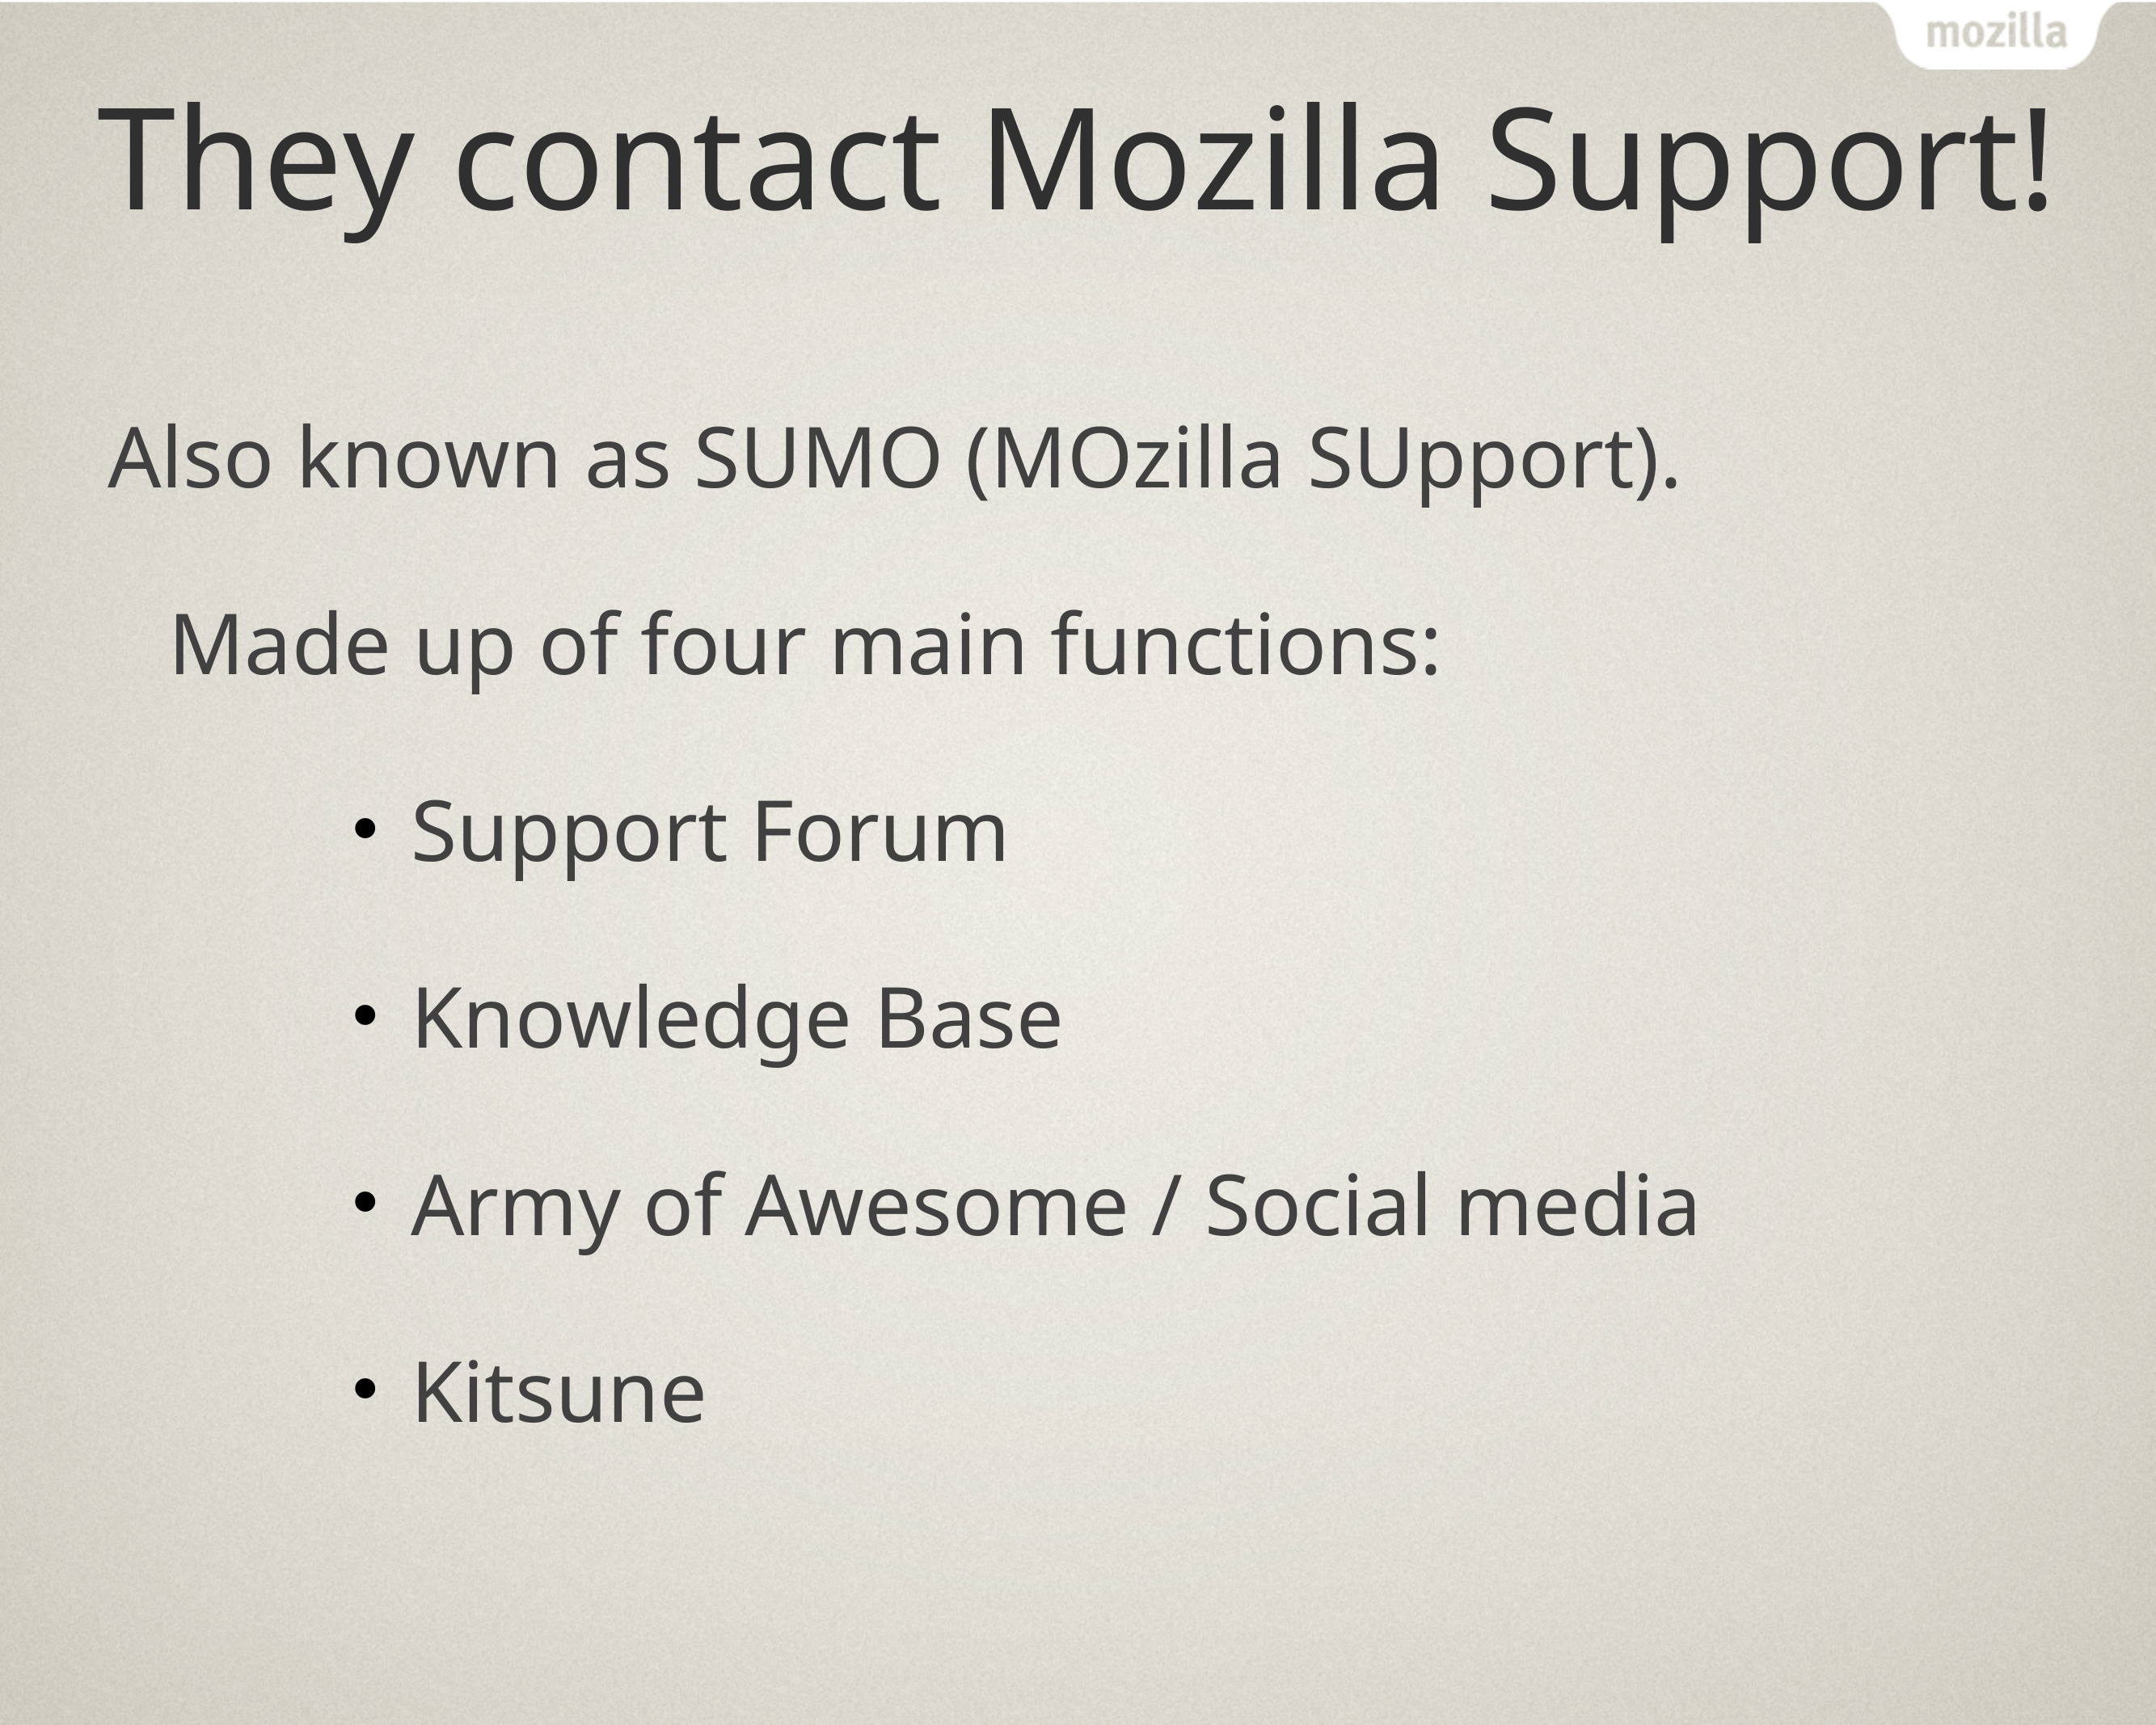

# They contact Mozilla Support!
Also known as SUMO (MOzilla SUpport).
Made up of four main functions:
Support Forum
Knowledge Base
Army of Awesome / Social media
Kitsune